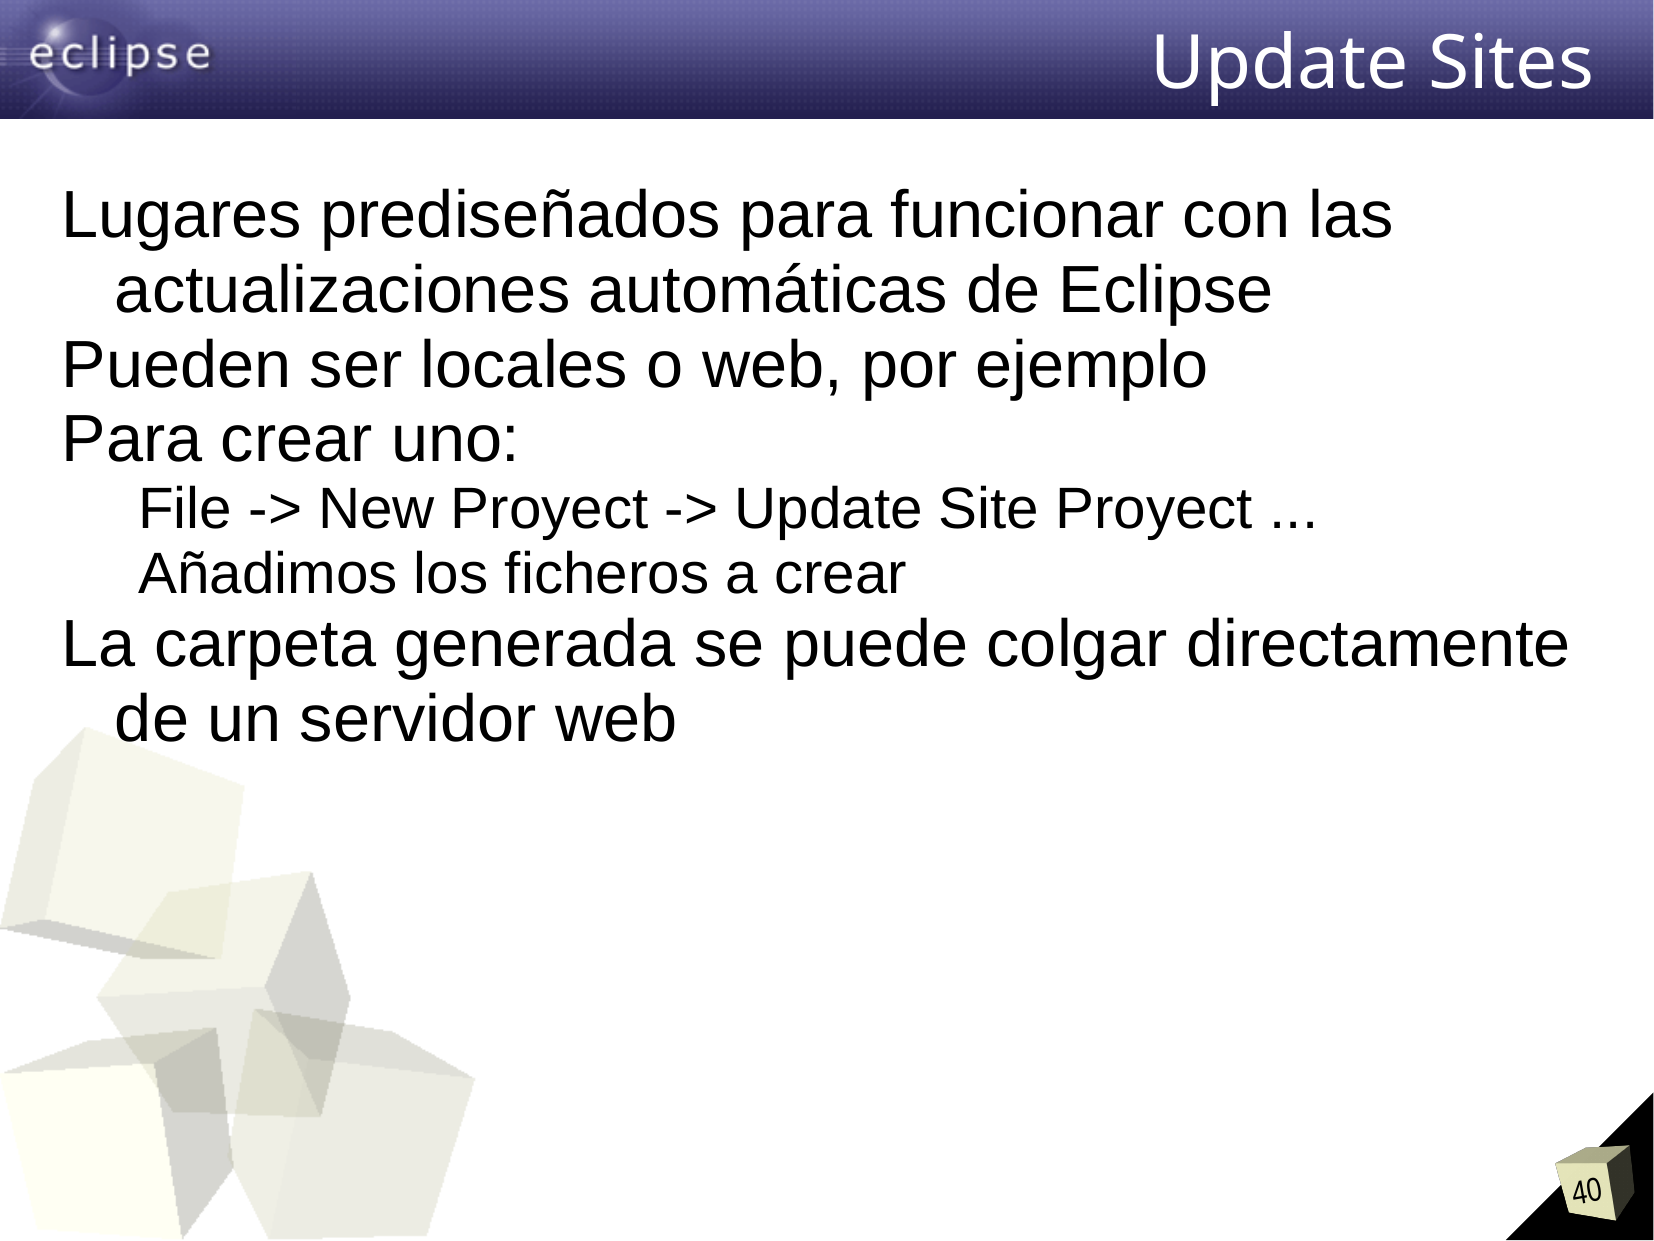

# Update Sites
Lugares prediseñados para funcionar con las actualizaciones automáticas de Eclipse
Pueden ser locales o web, por ejemplo
Para crear uno:
File -> New Proyect -> Update Site Proyect ...
Añadimos los ficheros a crear
La carpeta generada se puede colgar directamente de un servidor web